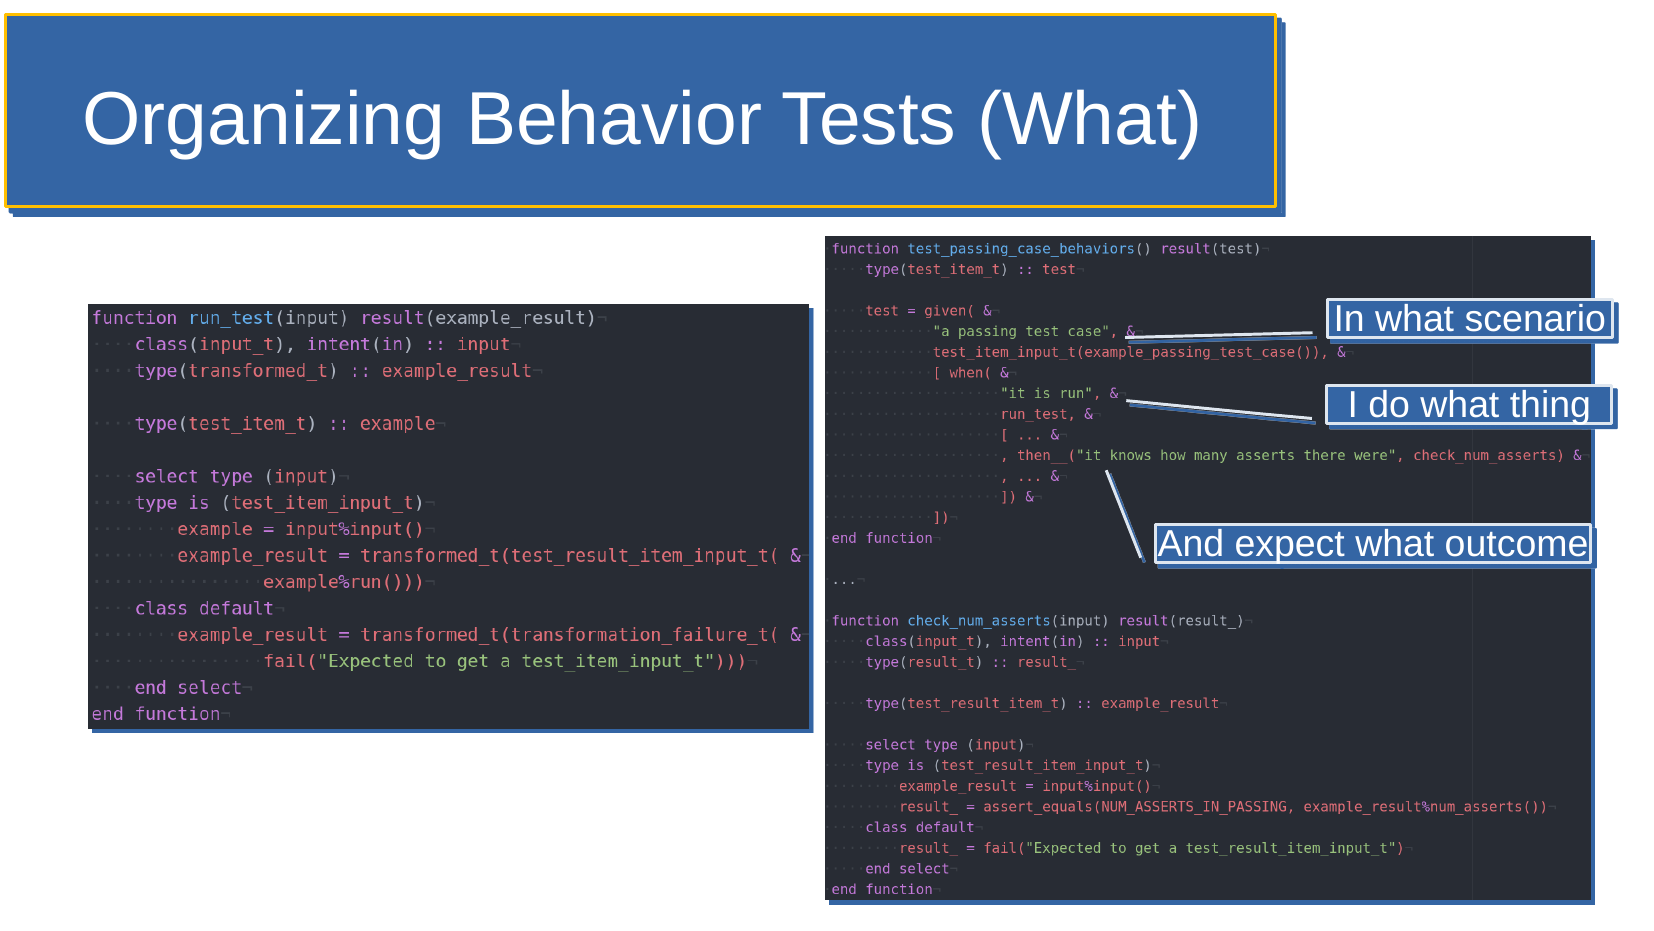

# Organizing Behavior Tests (What)
In what scenario
I do what thing
And expect what outcome